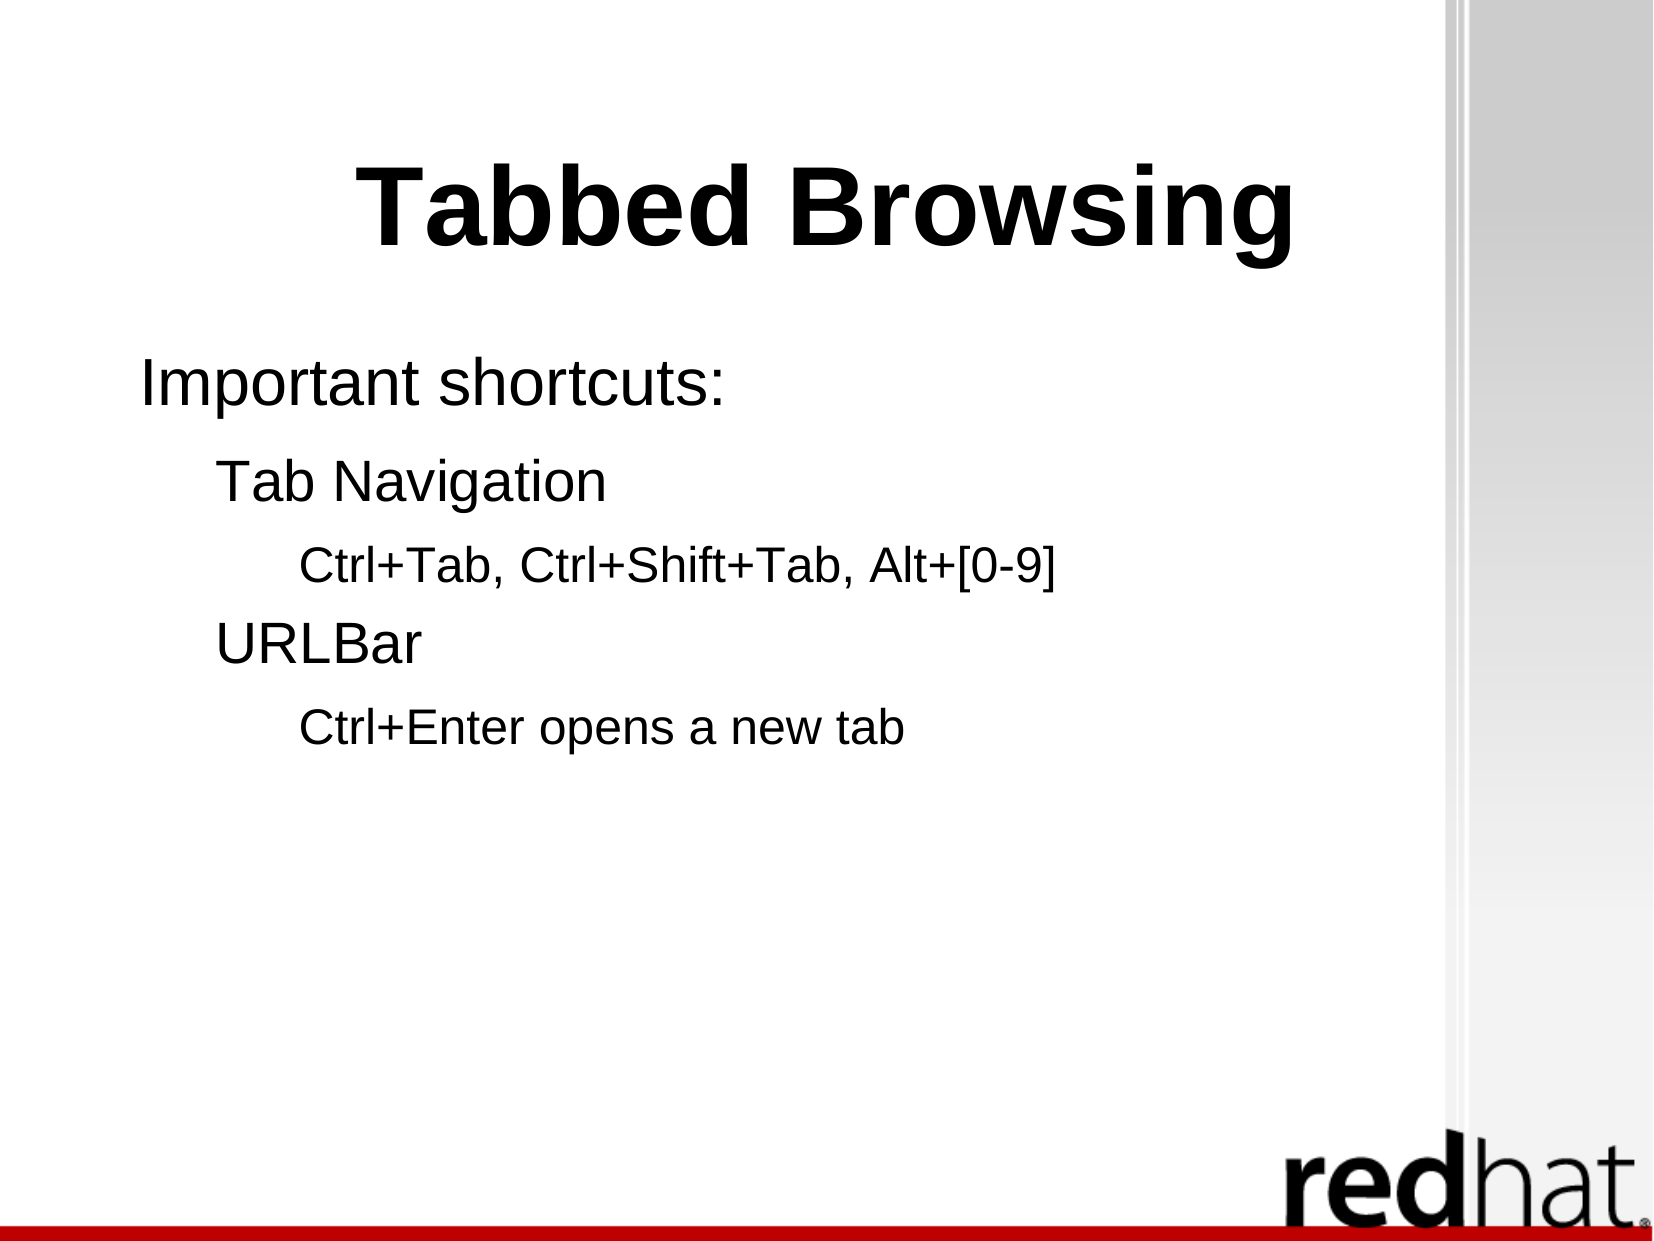

# Tabbed Browsing
Important shortcuts:
Tab Navigation
Ctrl+Tab, Ctrl+Shift+Tab, Alt+[0-9]
URLBar
Ctrl+Enter opens a new tab